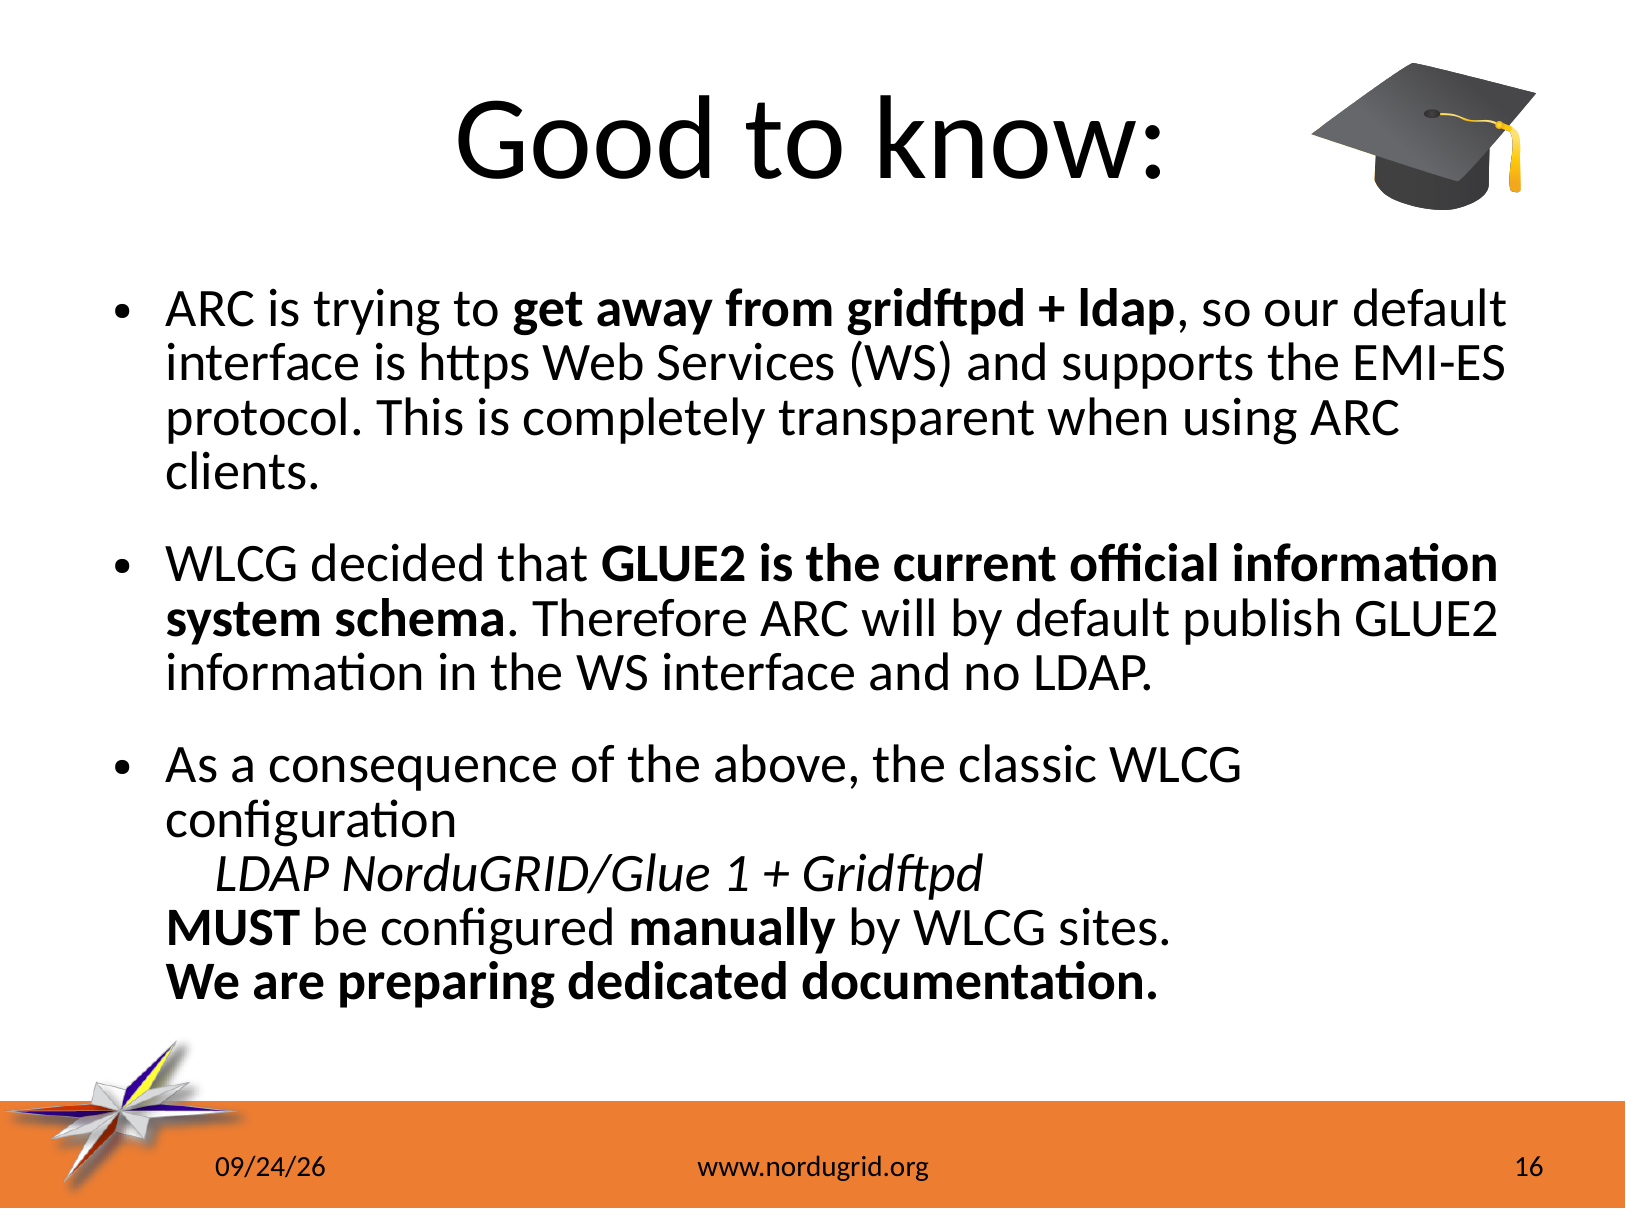

# Good to know:
ARC is trying to get away from gridftpd + ldap, so our default interface is https Web Services (WS) and supports the EMI-ES protocol. This is completely transparent when using ARC clients.
WLCG decided that GLUE2 is the current official information system schema. Therefore ARC will by default publish GLUE2 information in the WS interface and no LDAP.
As a consequence of the above, the classic WLCG configuration
 LDAP NorduGRID/Glue 1 + Gridftpd
MUST be configured manually by WLCG sites.
We are preparing dedicated documentation.
www.nordugrid.org
16